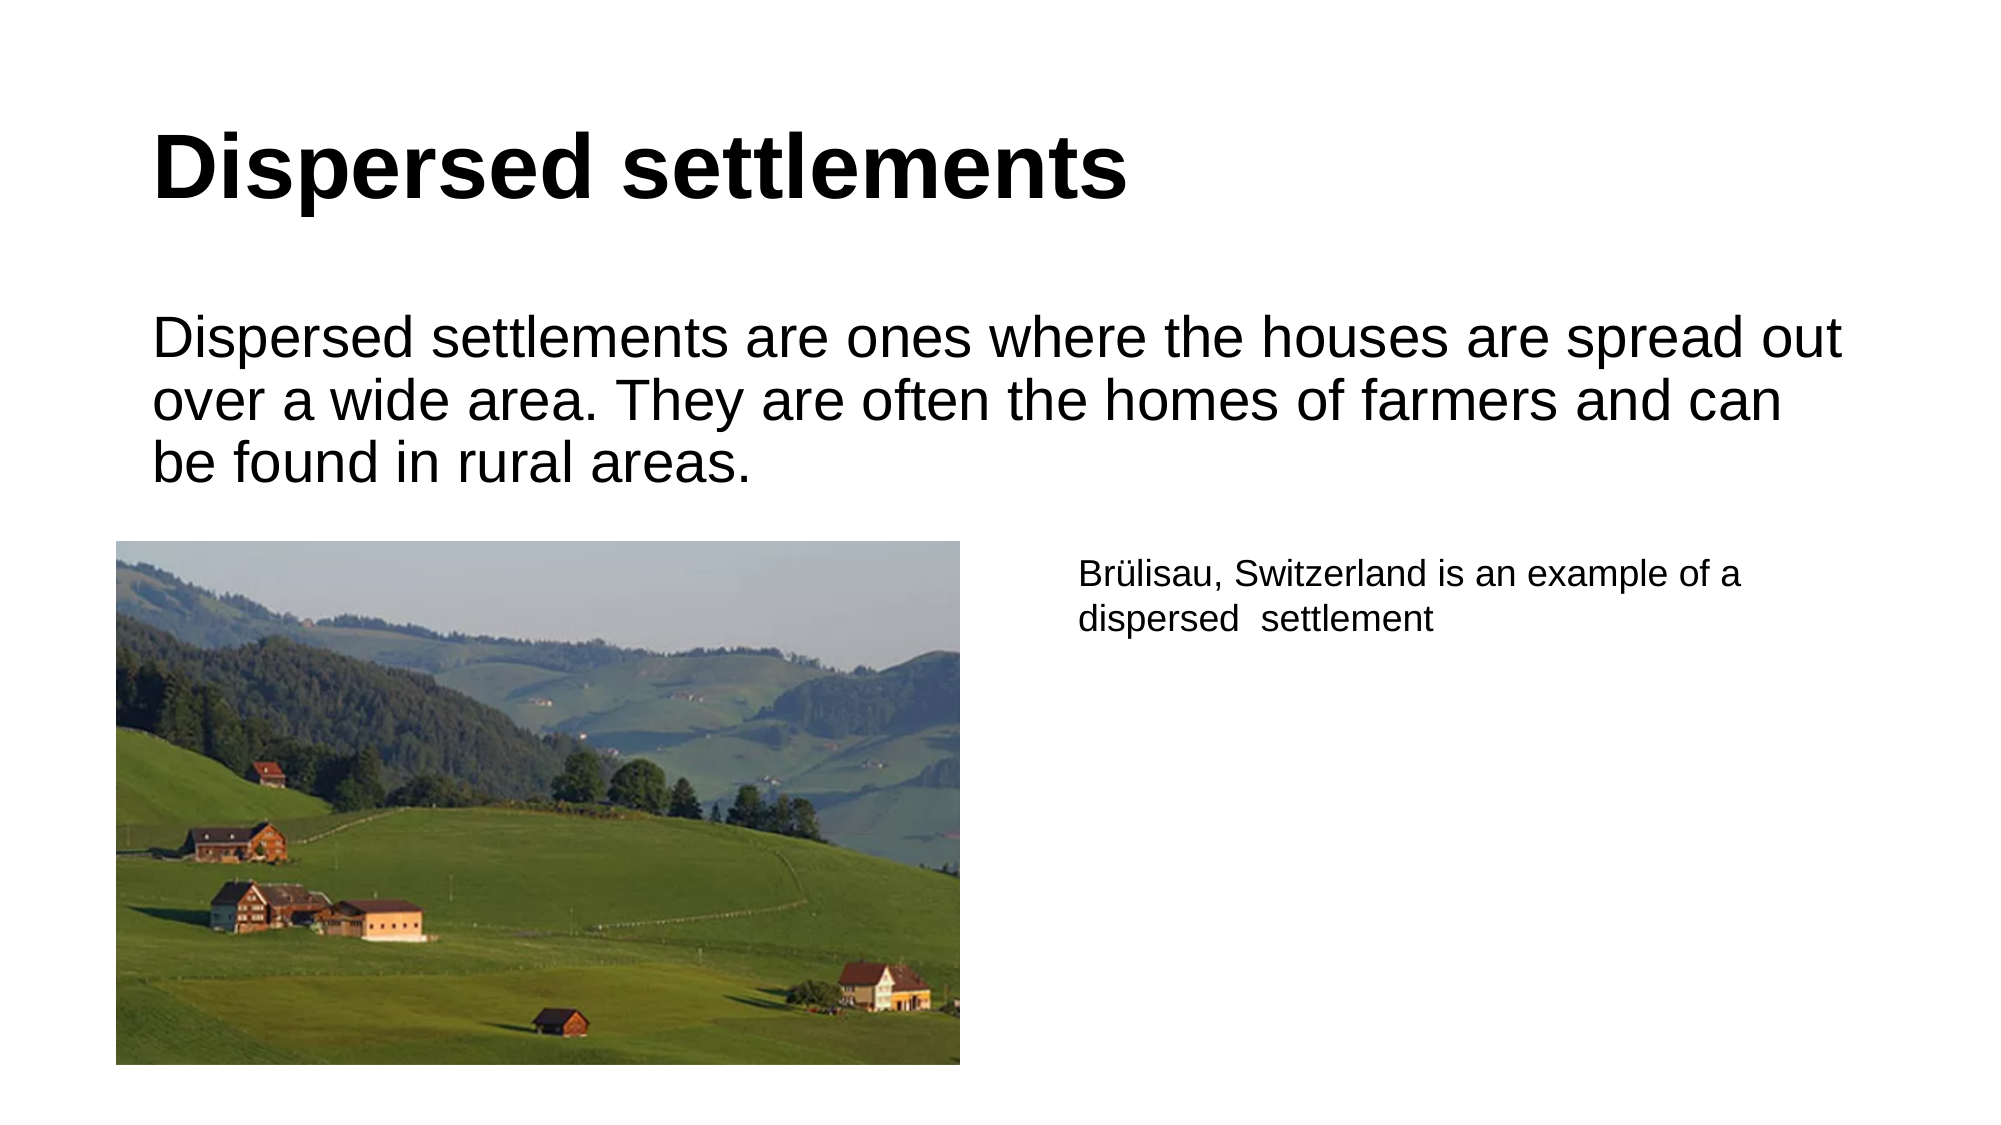

# Dispersed settlements
Dispersed settlements are ones where the houses are spread out over a wide area. They are often the homes of farmers and can be found in rural areas.
Brülisau, Switzerland is an example of a dispersed settlement